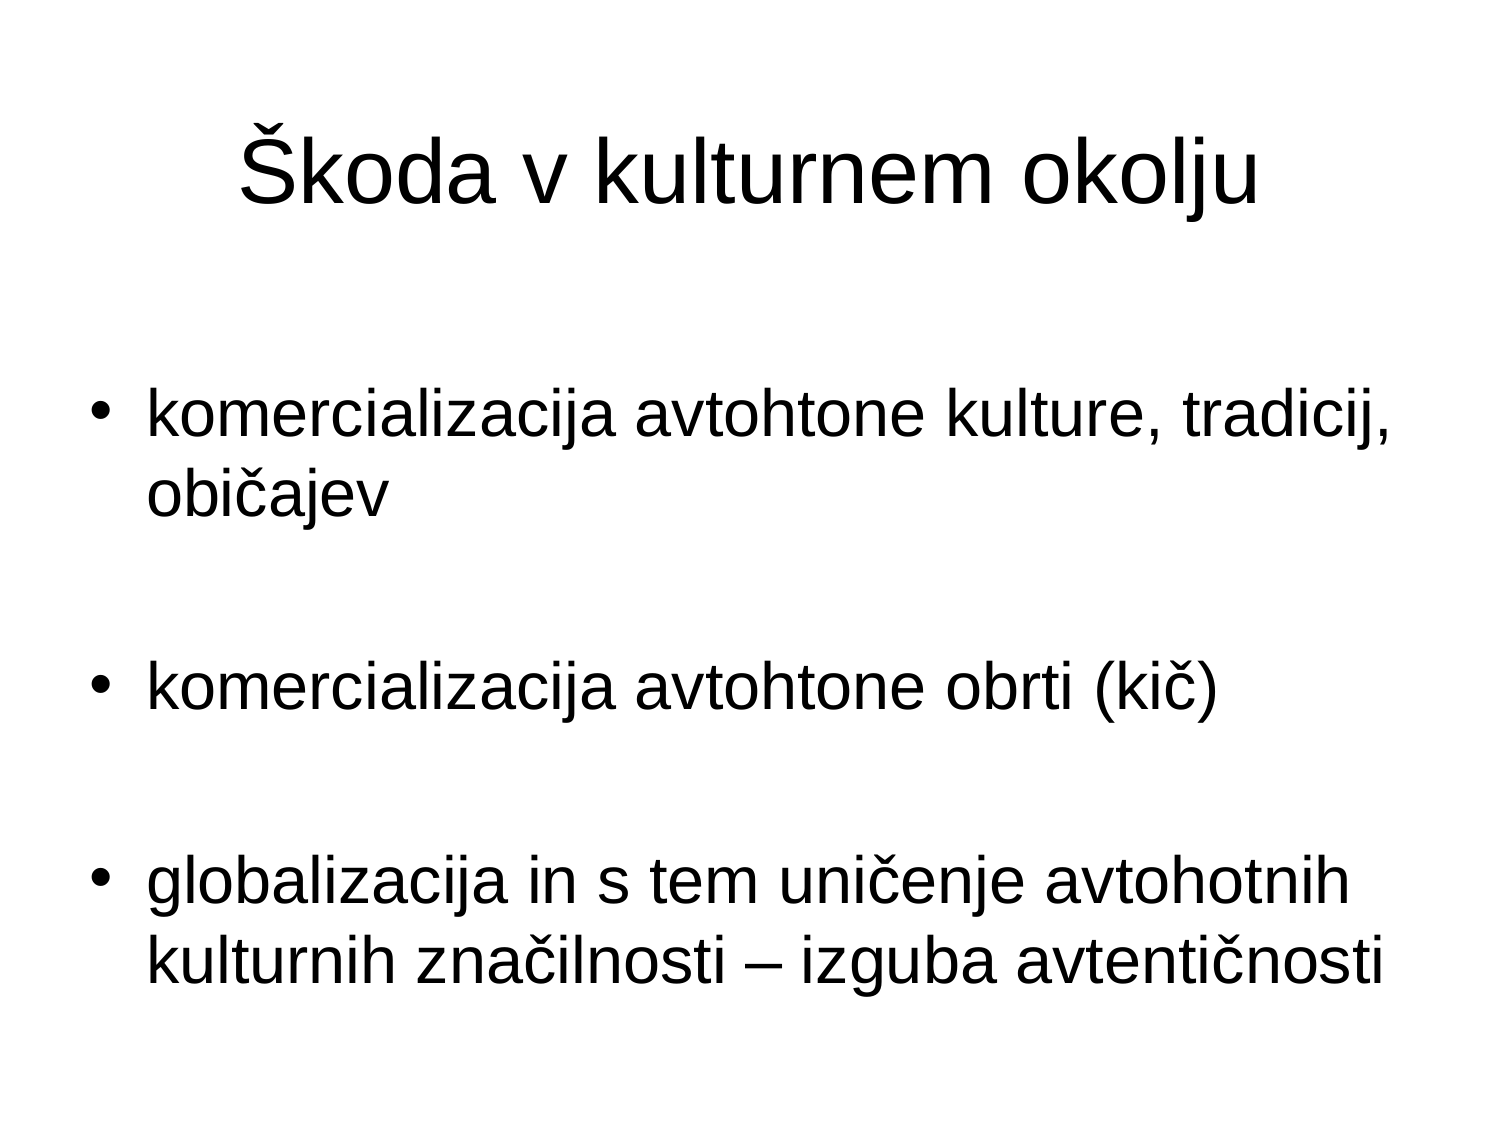

# Škoda v kulturnem okolju
komercializacija avtohtone kulture, tradicij, običajev
komercializacija avtohtone obrti (kič)
globalizacija in s tem uničenje avtohotnih kulturnih značilnosti – izguba avtentičnosti